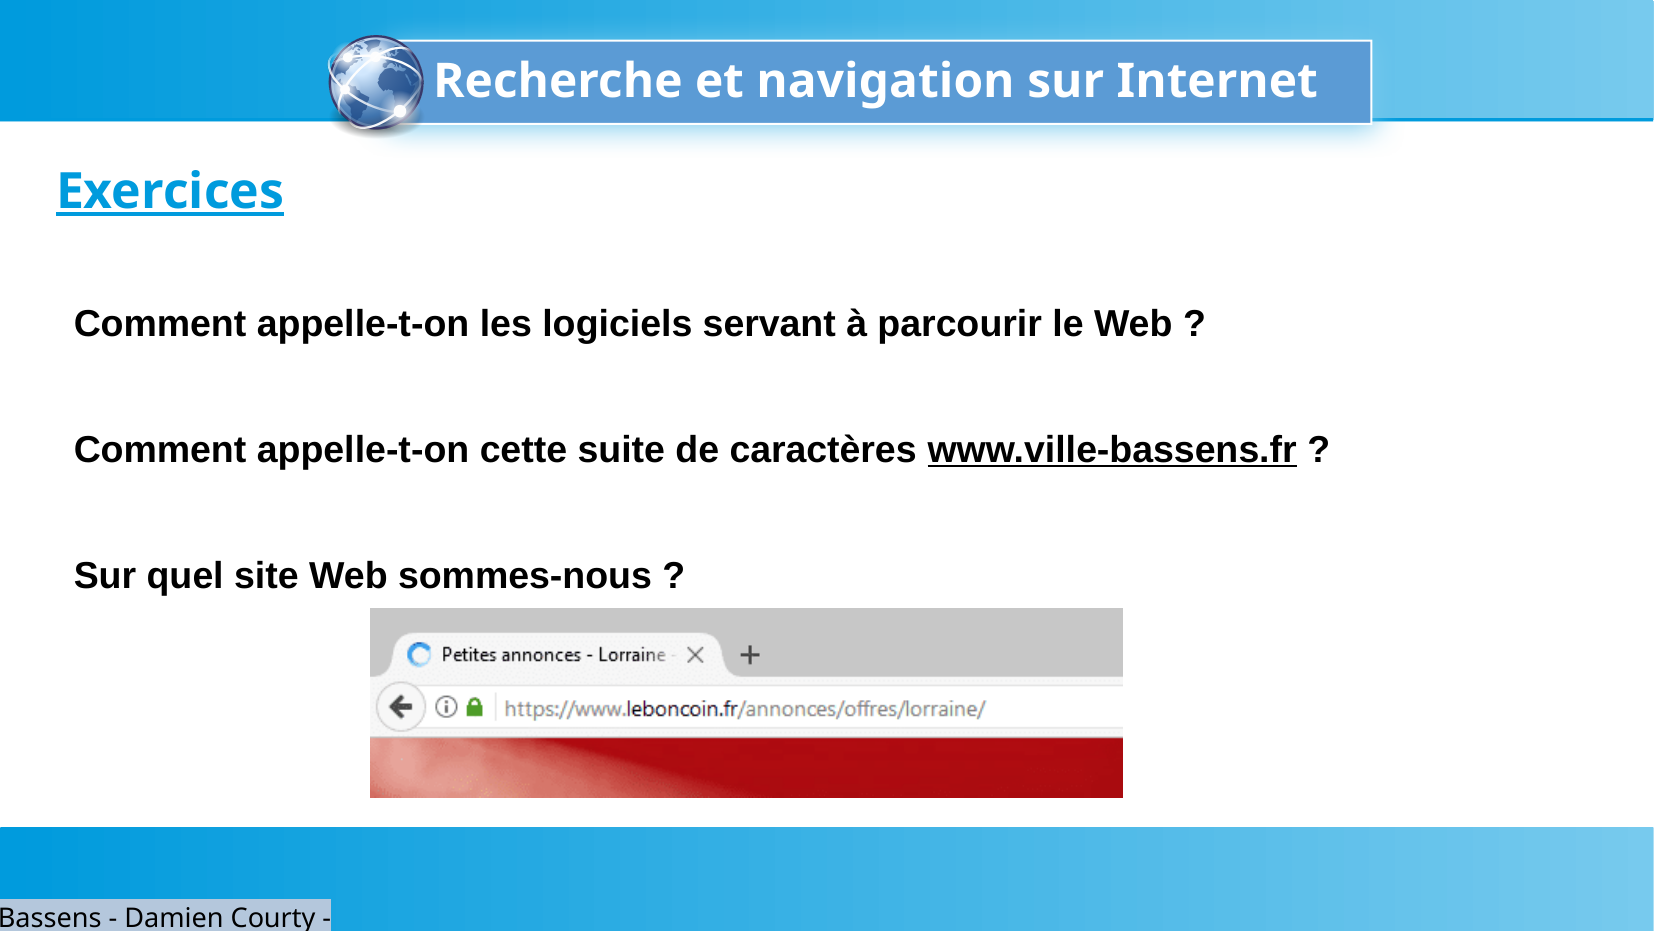

Recherche et navigation sur Internet
Exercices
Comment appelle-t-on les logiciels servant à parcourir le Web ?
Comment appelle-t-on cette suite de caractères www.ville-bassens.fr ?
Sur quel site Web sommes-nous ?
Bassens - Damien Courty - 2024